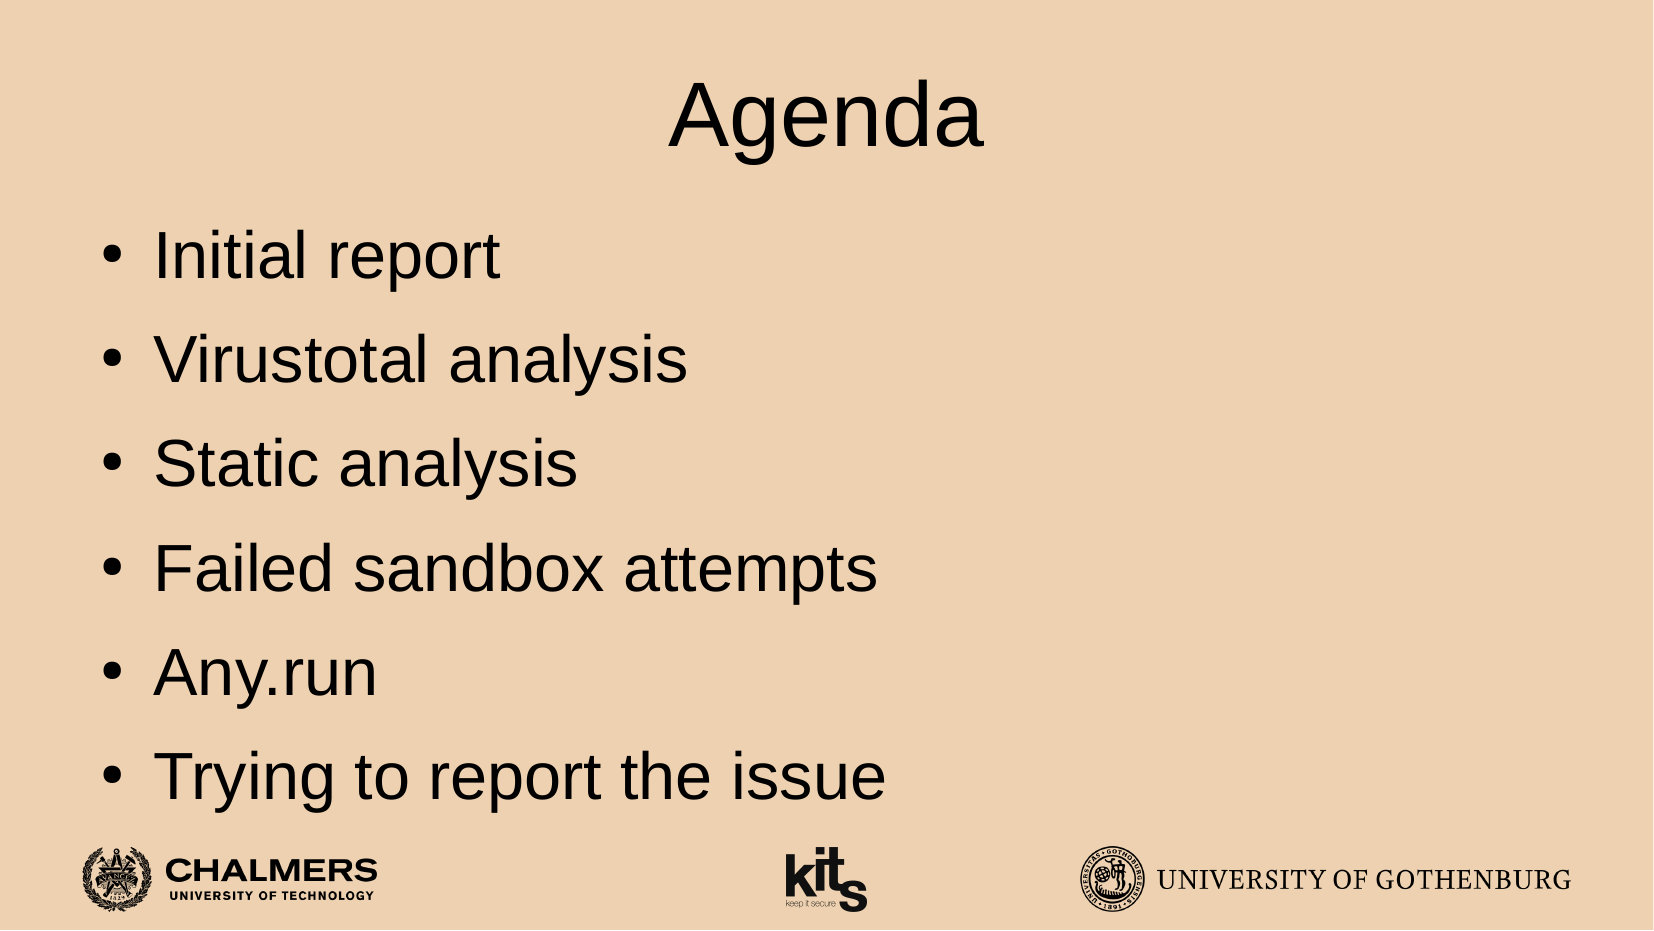

# Agenda
Initial report
Virustotal analysis
Static analysis
Failed sandbox attempts
Any.run
Trying to report the issue